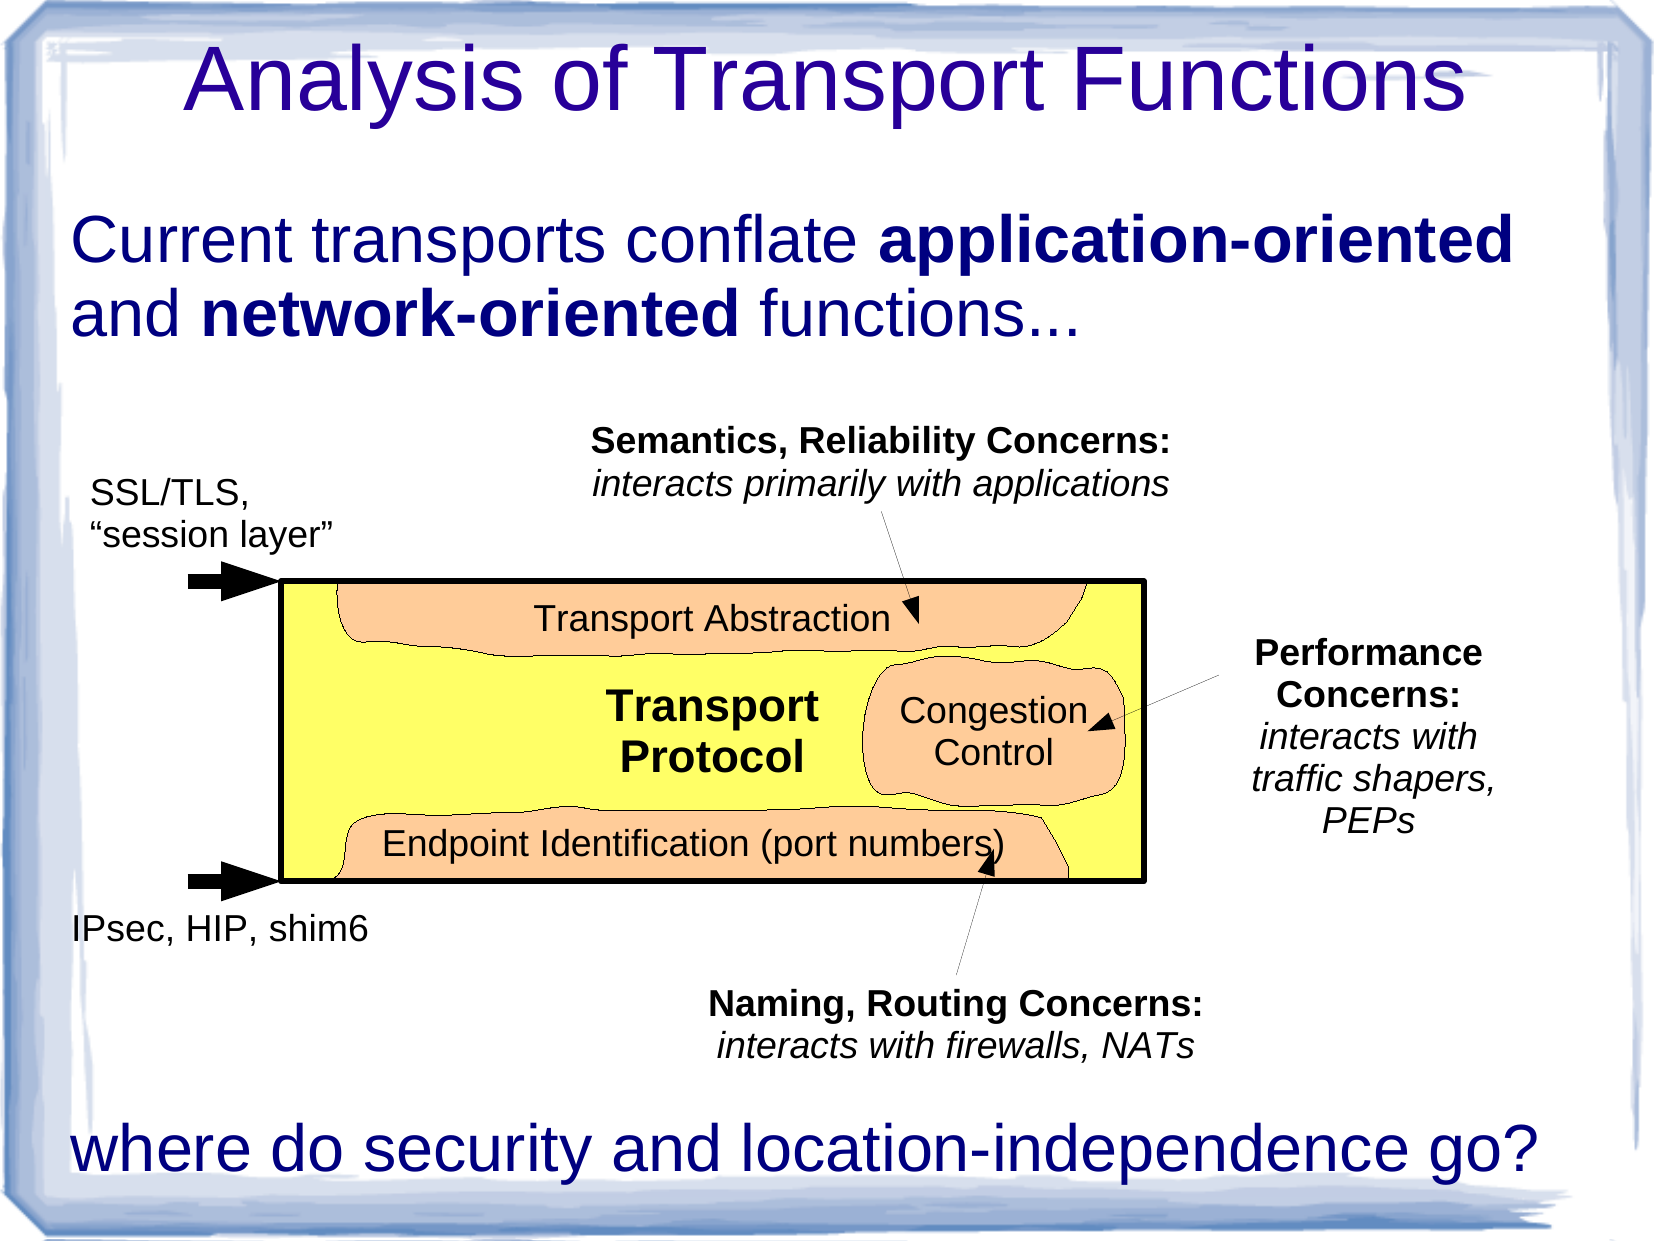

# Analysis of Transport Functions
Current transports conflate application-oriented
and network-oriented functions...
where do security and location-independence go?
Semantics, Reliability Concerns:
interacts primarily with applications
SSL/TLS,
“session layer”
Transport Abstraction
Transport
Protocol
Performance
Concerns:
interacts with
 traffic shapers, PEPs
Congestion
Control
Endpoint Identification (port numbers)
IPsec, HIP, shim6
Naming, Routing Concerns:
interacts with firewalls, NATs